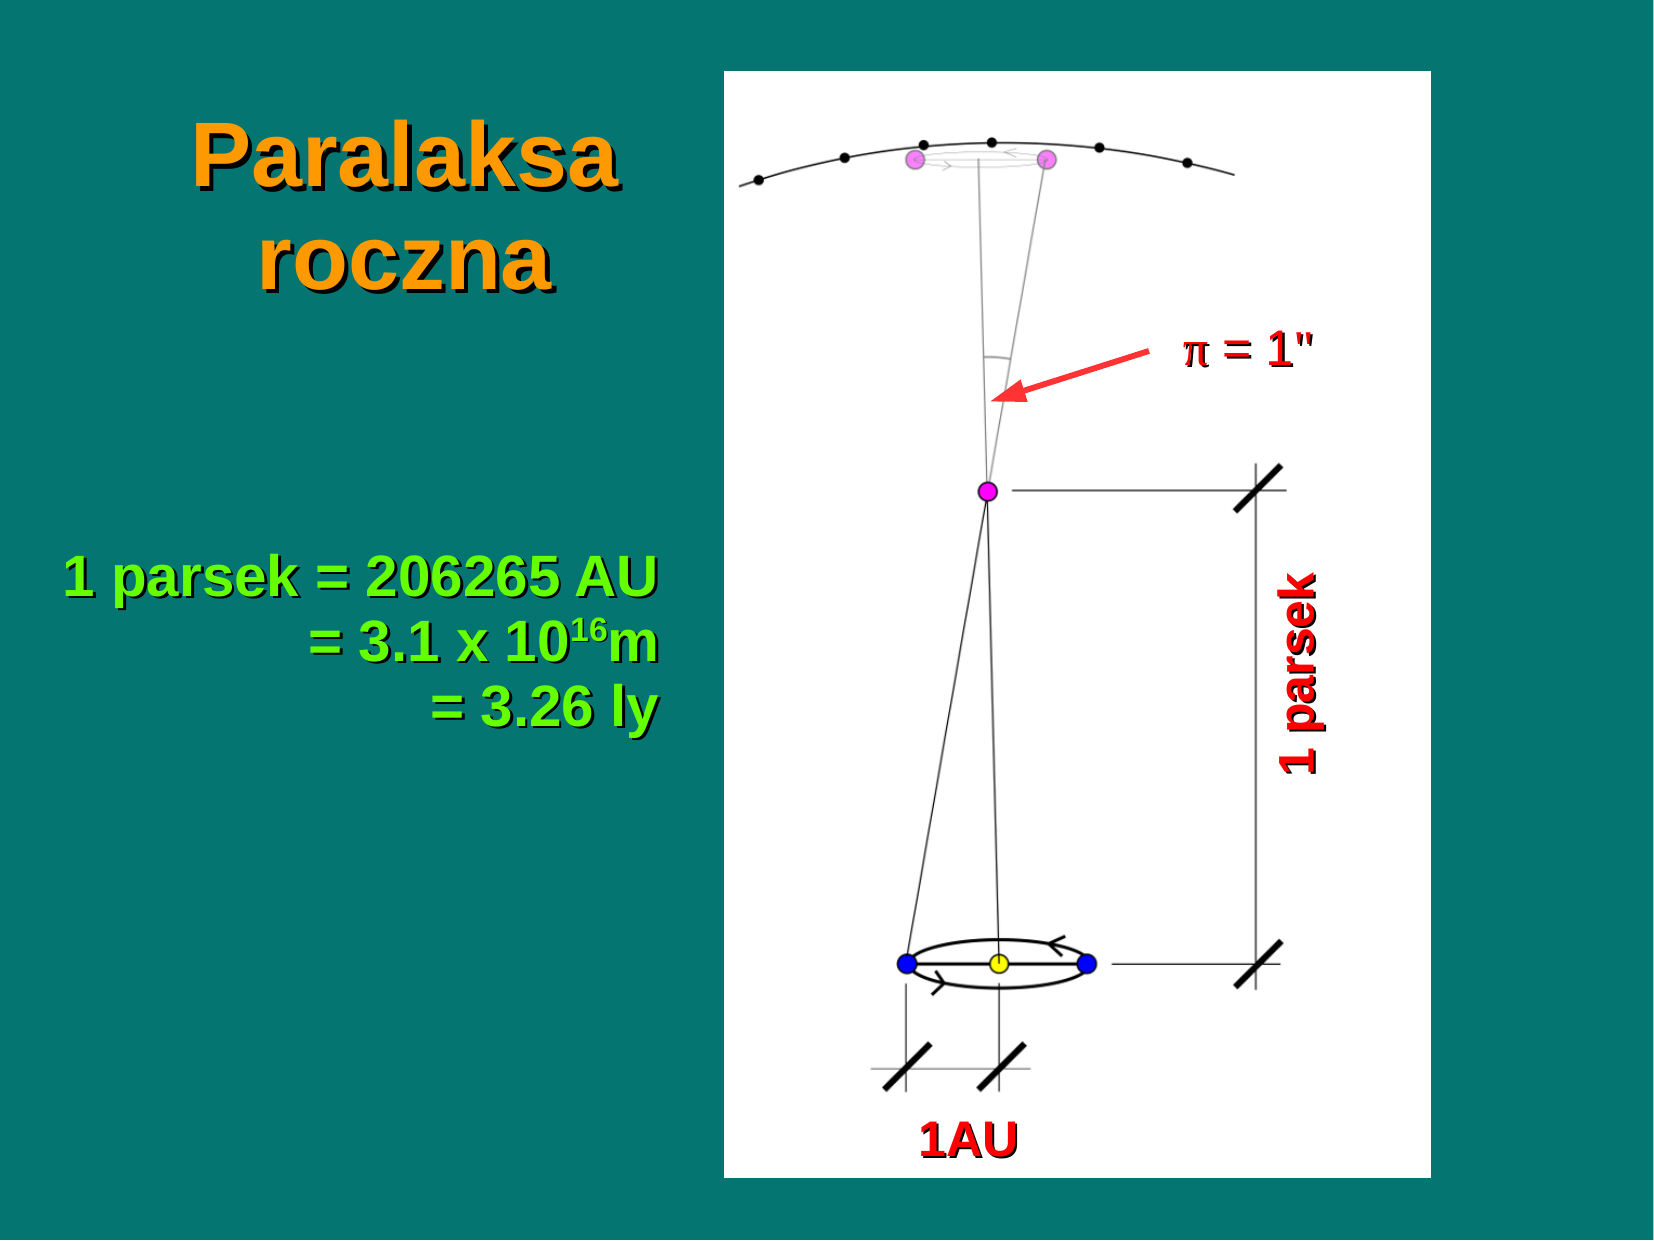

# Paralaksa roczna
π = 1"
1 parsek = 206265 AU
= 3.1 x 1016m
= 3.26 ly
1 parsek
1AU